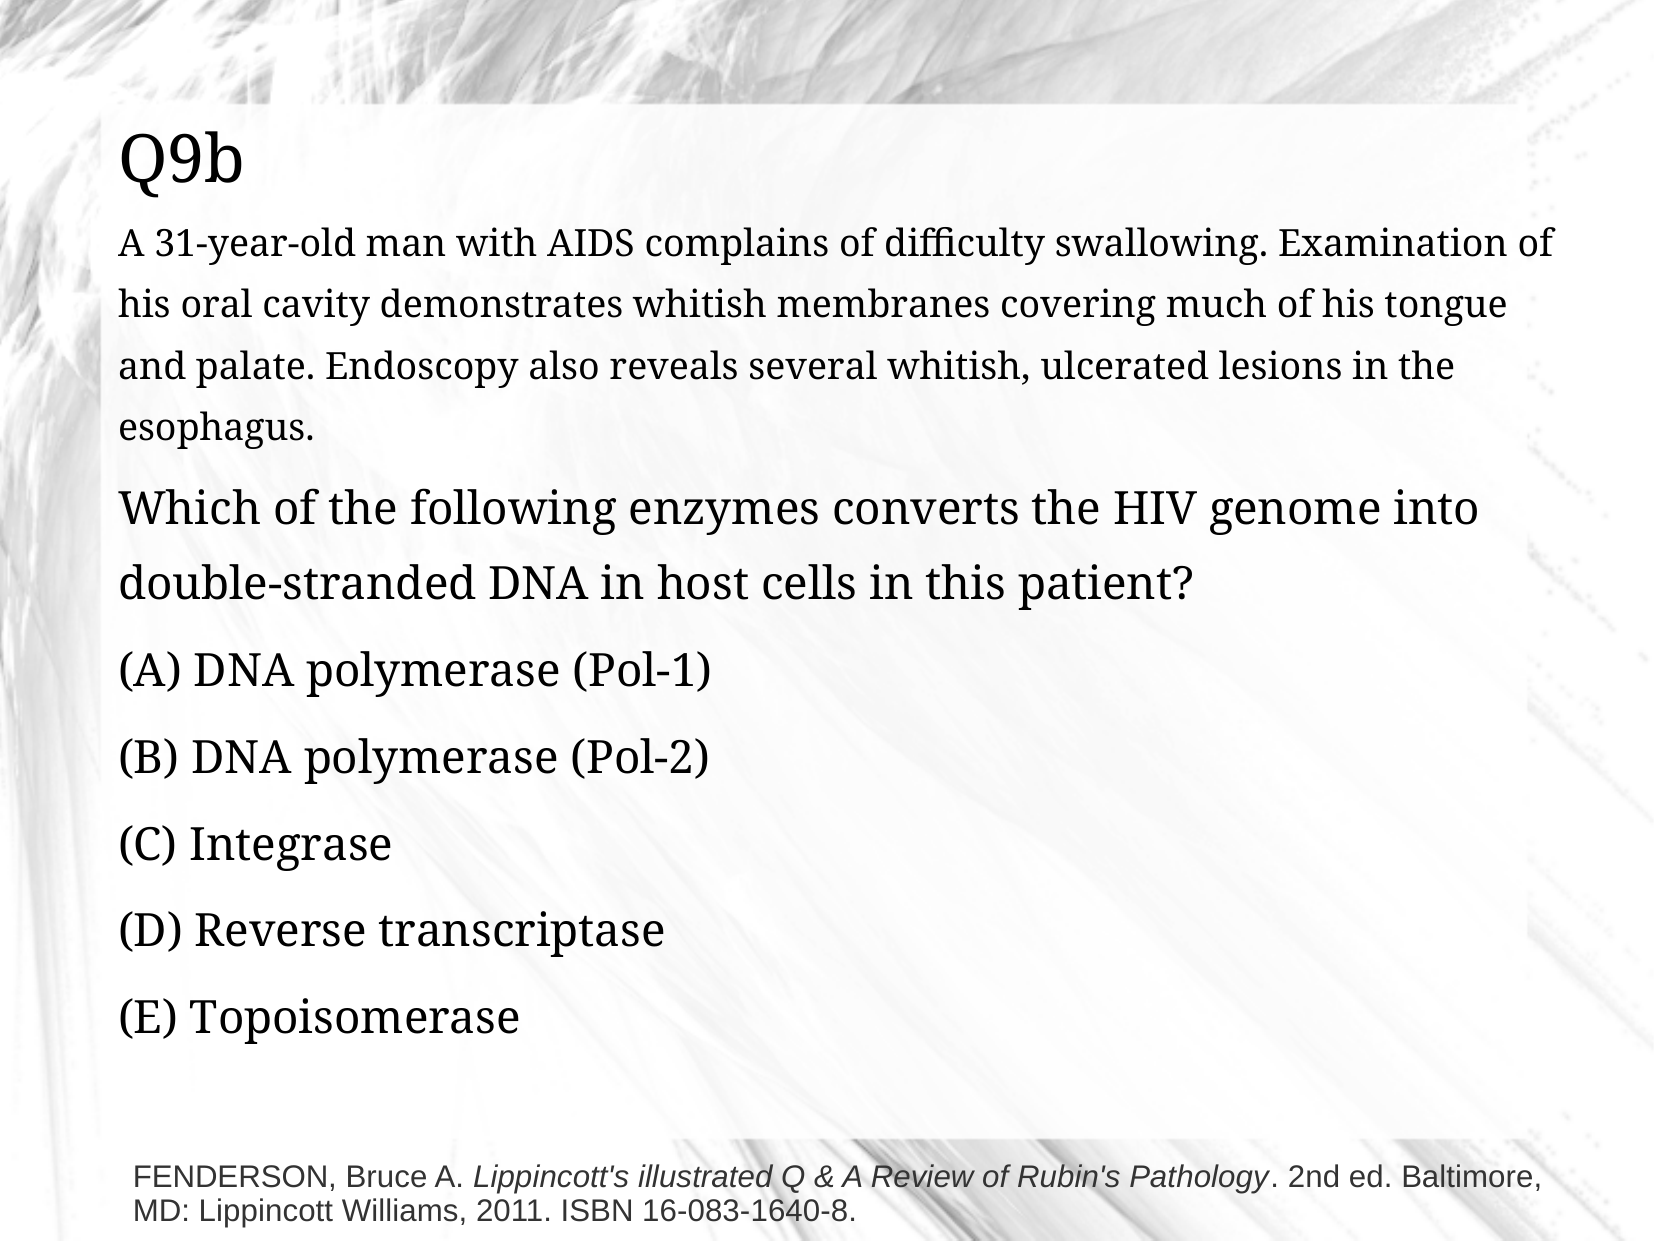

# Q9b
A 31-year-old man with AIDS complains of difficulty swallowing. Examination of his oral cavity demonstrates whitish membranes covering much of his tongue and palate. Endoscopy also reveals several whitish, ulcerated lesions in the esophagus.
Which of the following enzymes converts the HIV genome into double-stranded DNA in host cells in this patient?
(A) DNA polymerase (Pol-1)
(B) DNA polymerase (Pol-2)
(C) Integrase
(D) Reverse transcriptase
(E) Topoisomerase
FENDERSON, Bruce A. Lippincott's illustrated Q & A Review of Rubin's Pathology. 2nd ed. Baltimore, MD: Lippincott Williams, 2011. ISBN 16-083-1640-8.